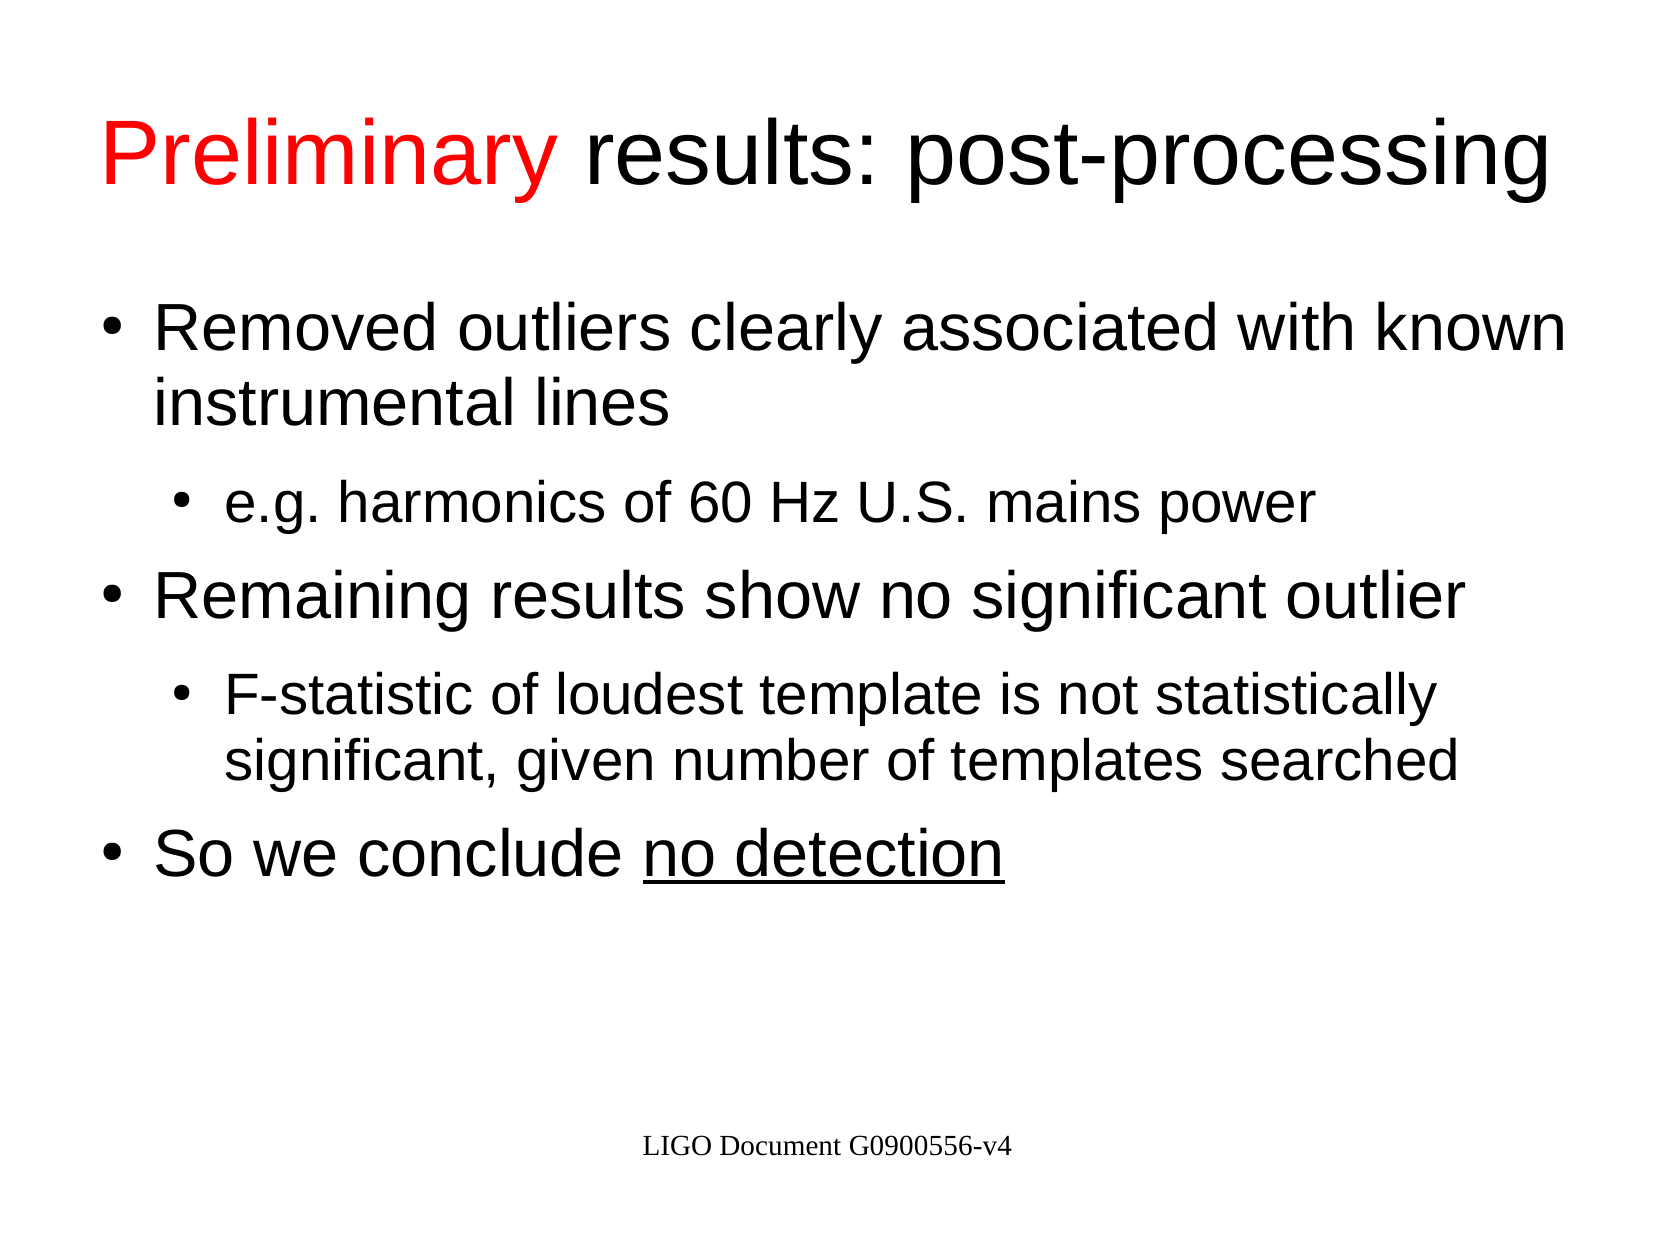

# Preliminary results: post-processing
Removed outliers clearly associated with known instrumental lines
e.g. harmonics of 60 Hz U.S. mains power
Remaining results show no significant outlier
F-statistic of loudest template is not statistically significant, given number of templates searched
So we conclude no detection
LIGO Document G0900556-v4